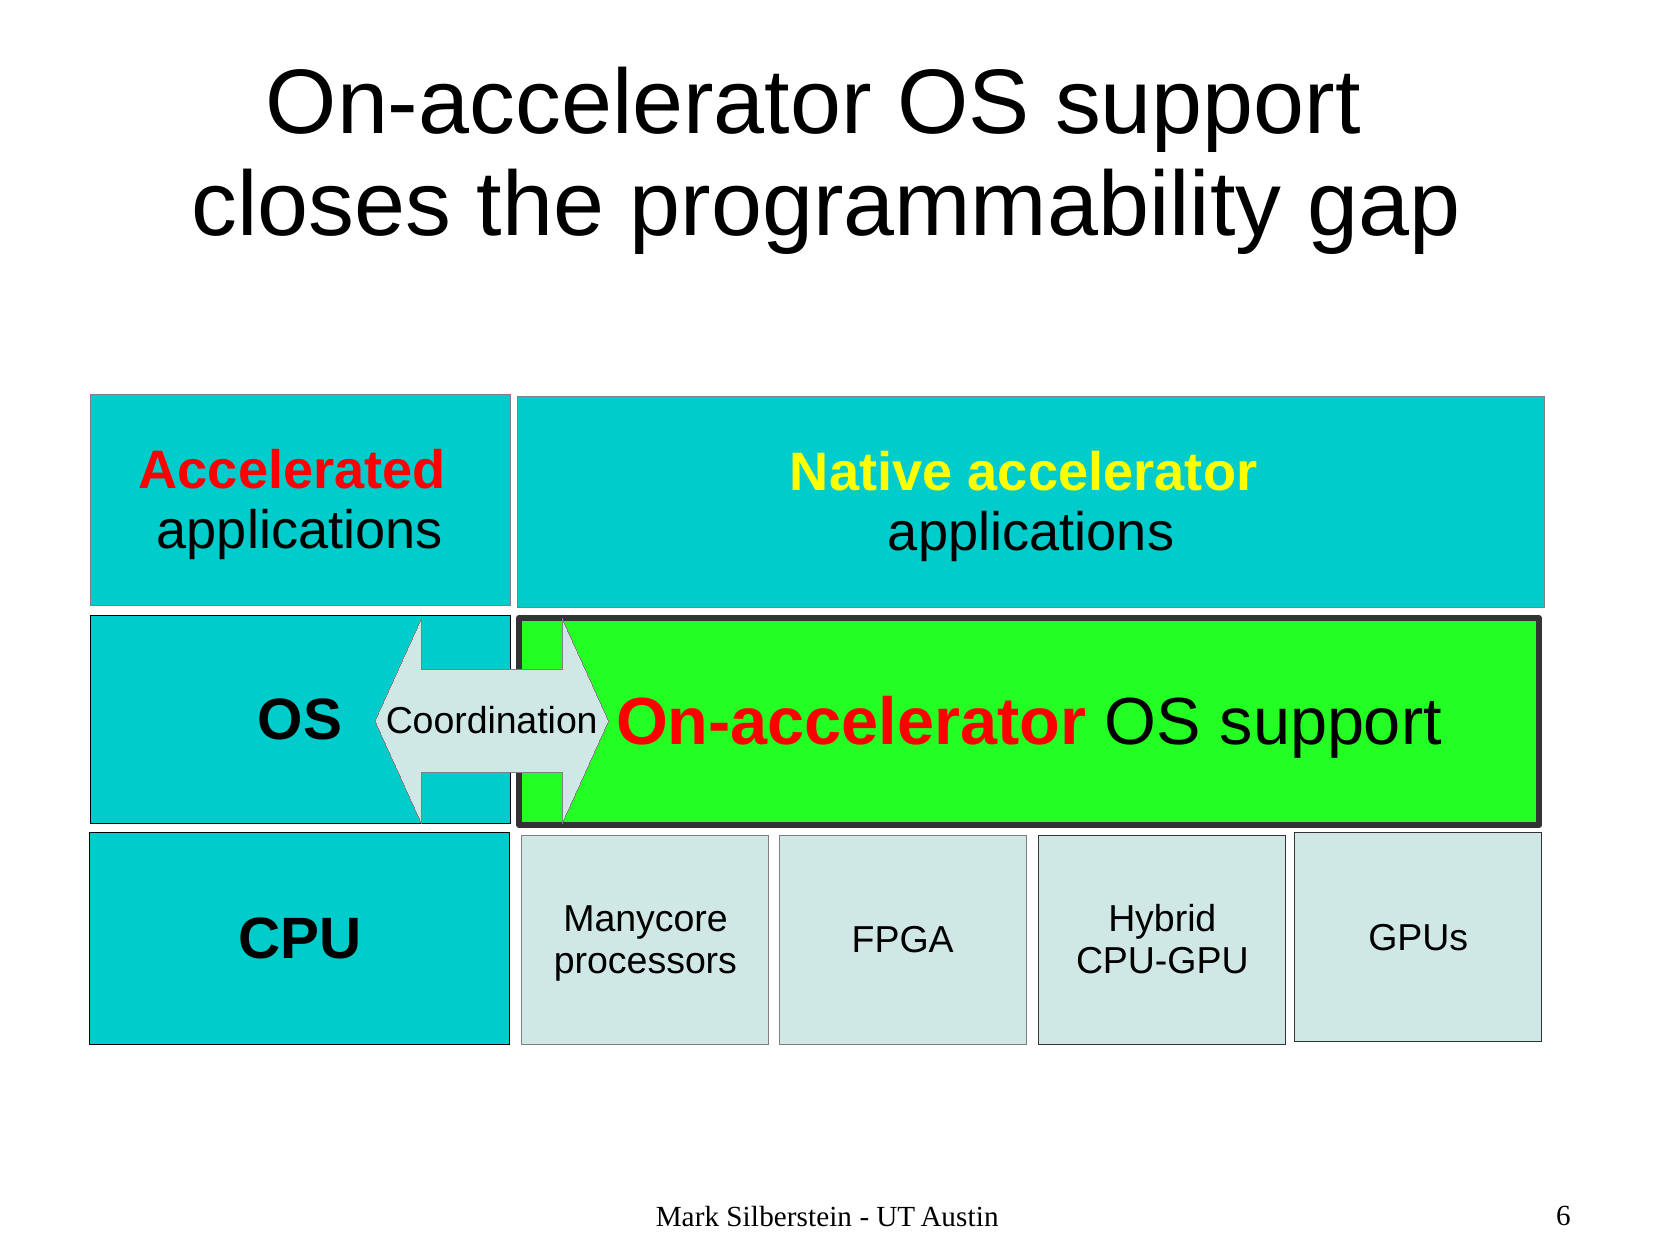

# On-accelerator OS support closes the programmability gap
Accelerated
applications
Native accelerator
applications
OS
Coordination
On-accelerator OS support
CPU
GPUs
Manycore
processors
FPGA
Hybrid
CPU-GPU
6
Mark Silberstein - UT Austin